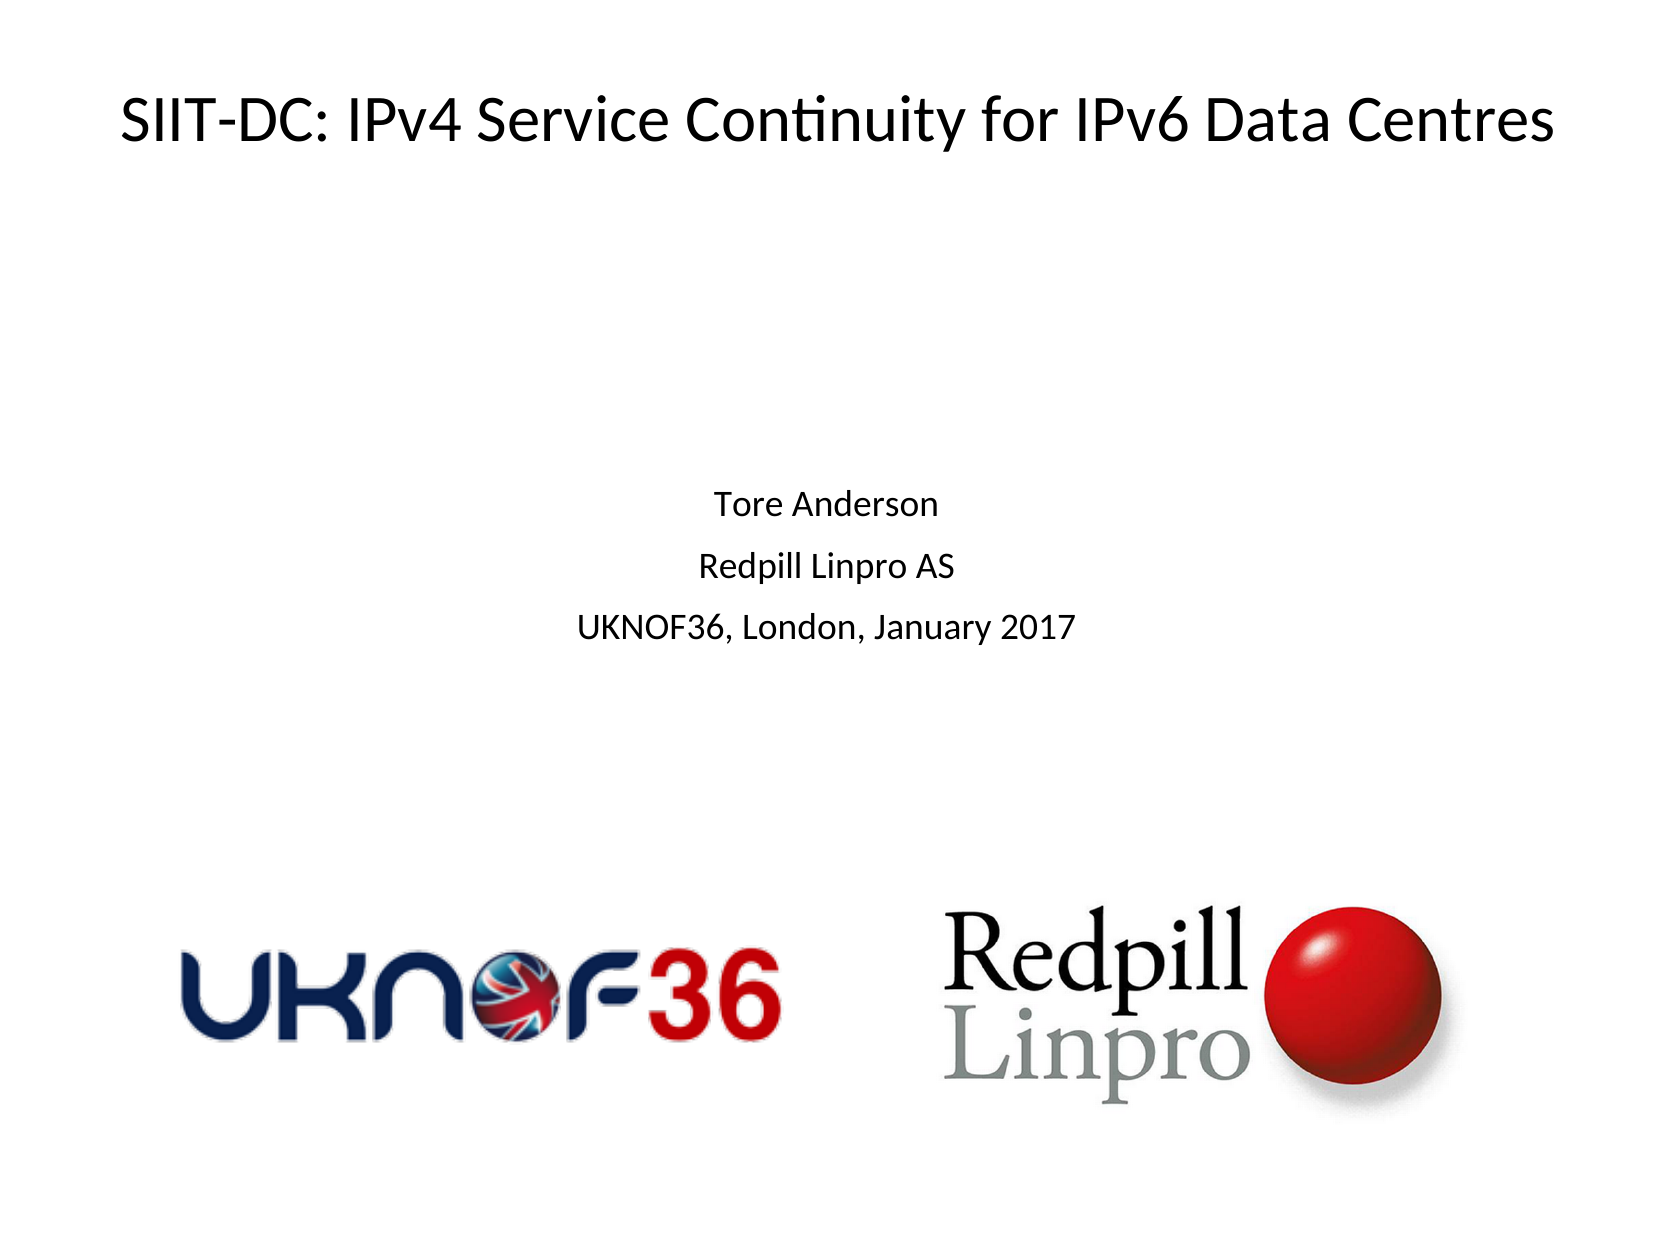

SIIT-DC: IPv4 Service Continuity for IPv6 Data Centres
# Tore Anderson
Redpill Linpro AS
UKNOF36, London, January 2017